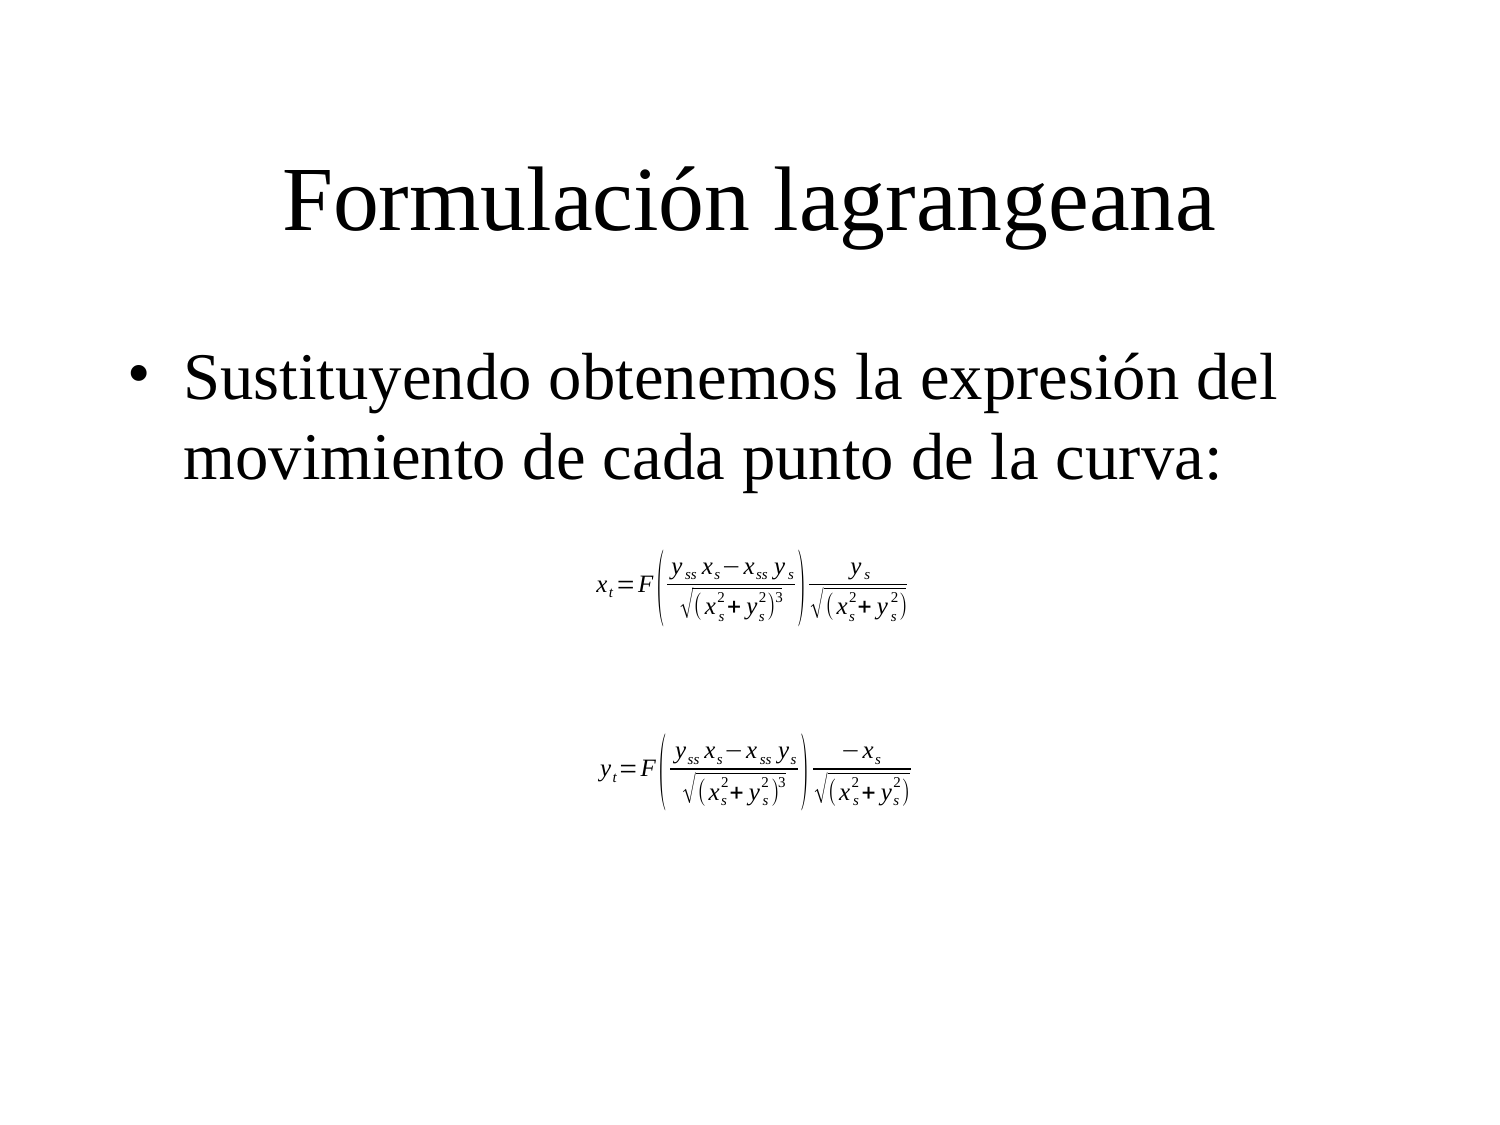

Formulación lagrangeana
Sustituyendo obtenemos la expresión del movimiento de cada punto de la curva: